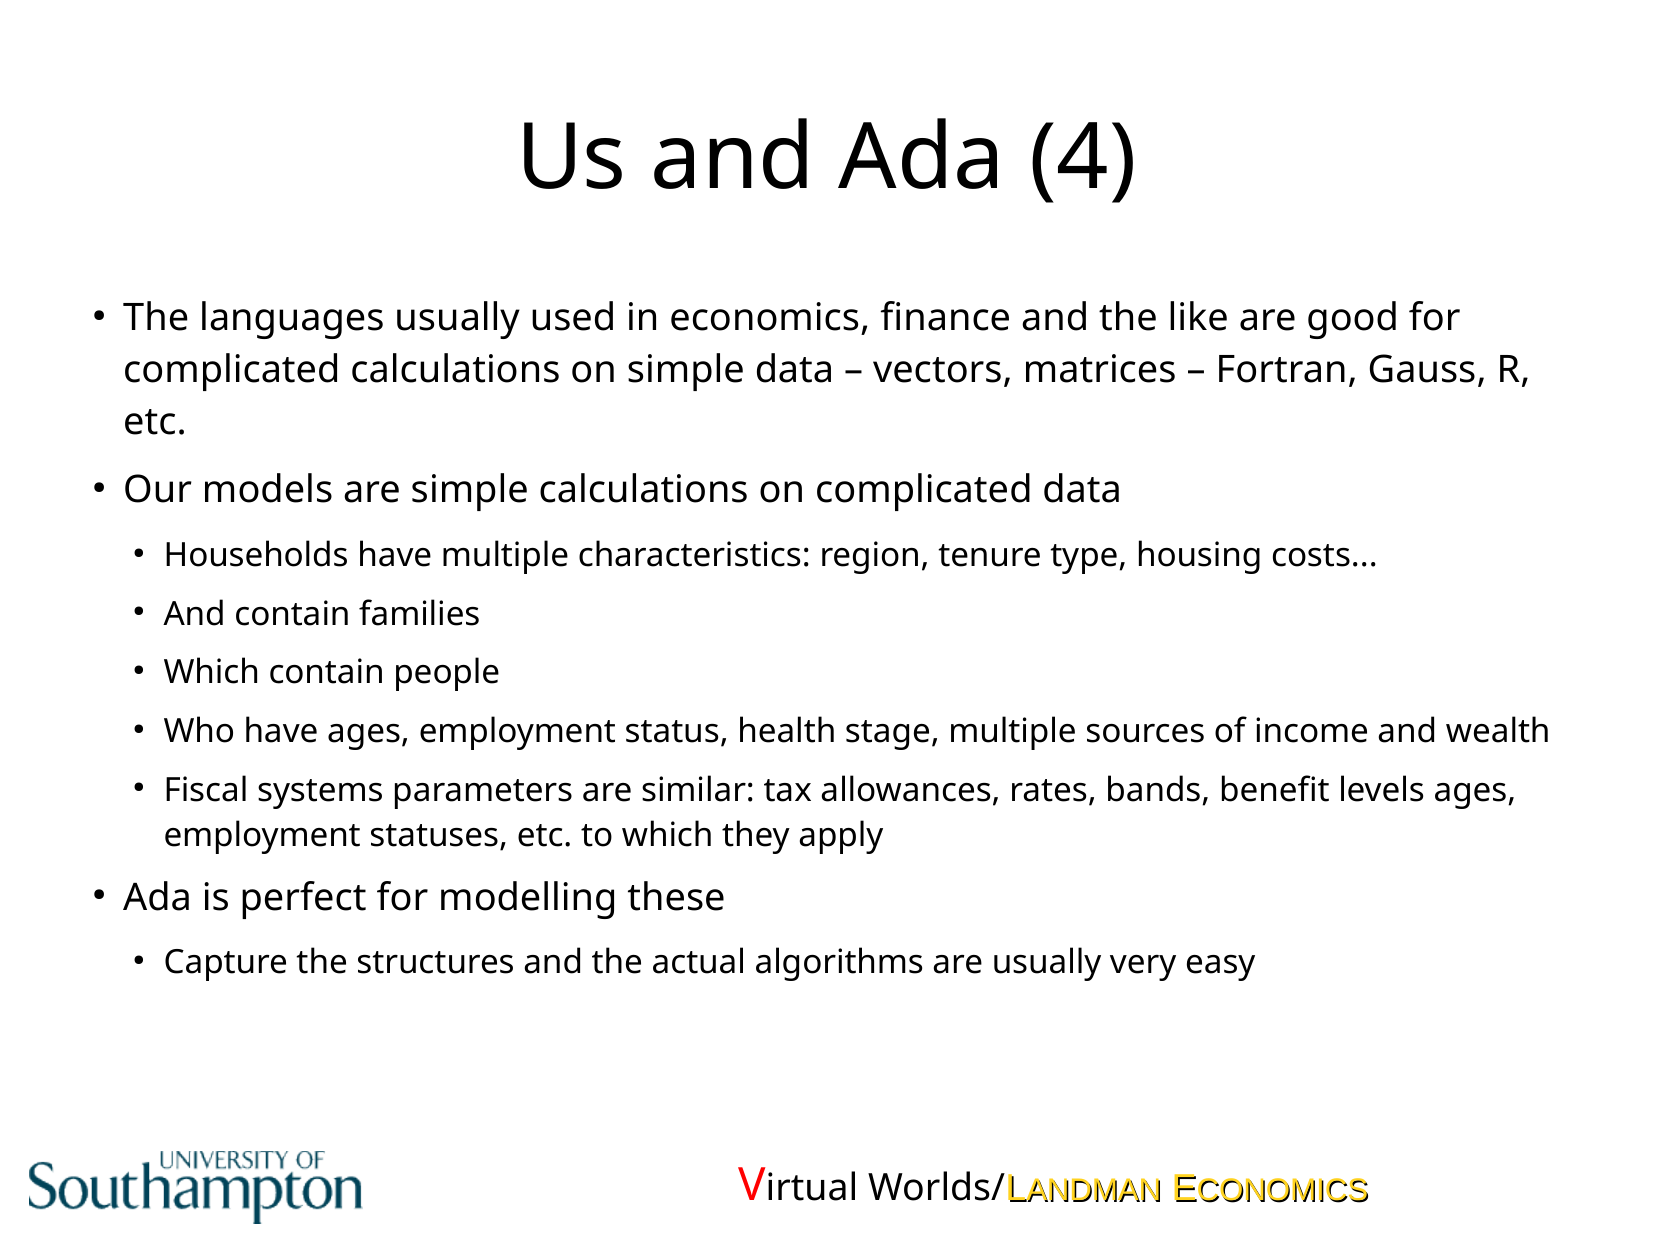

# Us and Ada (4)
The languages usually used in economics, finance and the like are good for complicated calculations on simple data – vectors, matrices – Fortran, Gauss, R, etc.
Our models are simple calculations on complicated data
Households have multiple characteristics: region, tenure type, housing costs...
And contain families
Which contain people
Who have ages, employment status, health stage, multiple sources of income and wealth
Fiscal systems parameters are similar: tax allowances, rates, bands, benefit levels ages, employment statuses, etc. to which they apply
Ada is perfect for modelling these
Capture the structures and the actual algorithms are usually very easy